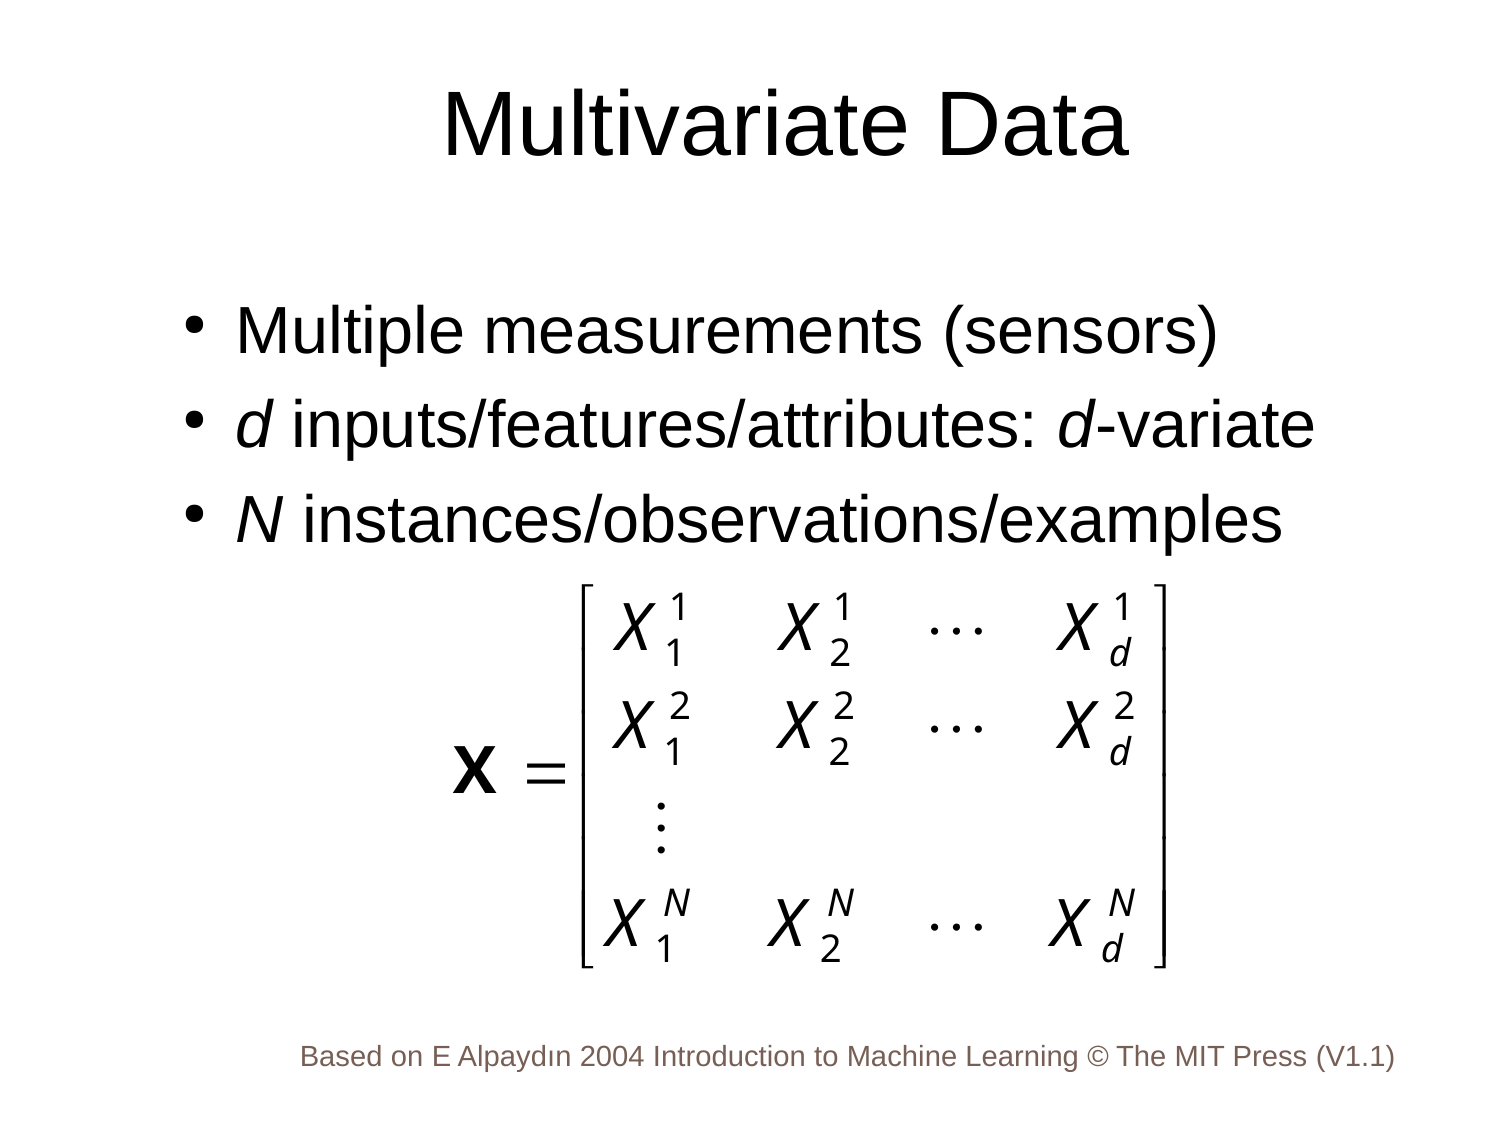

# Multivariate Data
Multiple measurements (sensors)
d inputs/features/attributes: d-variate
N instances/observations/examples
Based on E Alpaydın 2004 Introduction to Machine Learning © The MIT Press (V1.1)